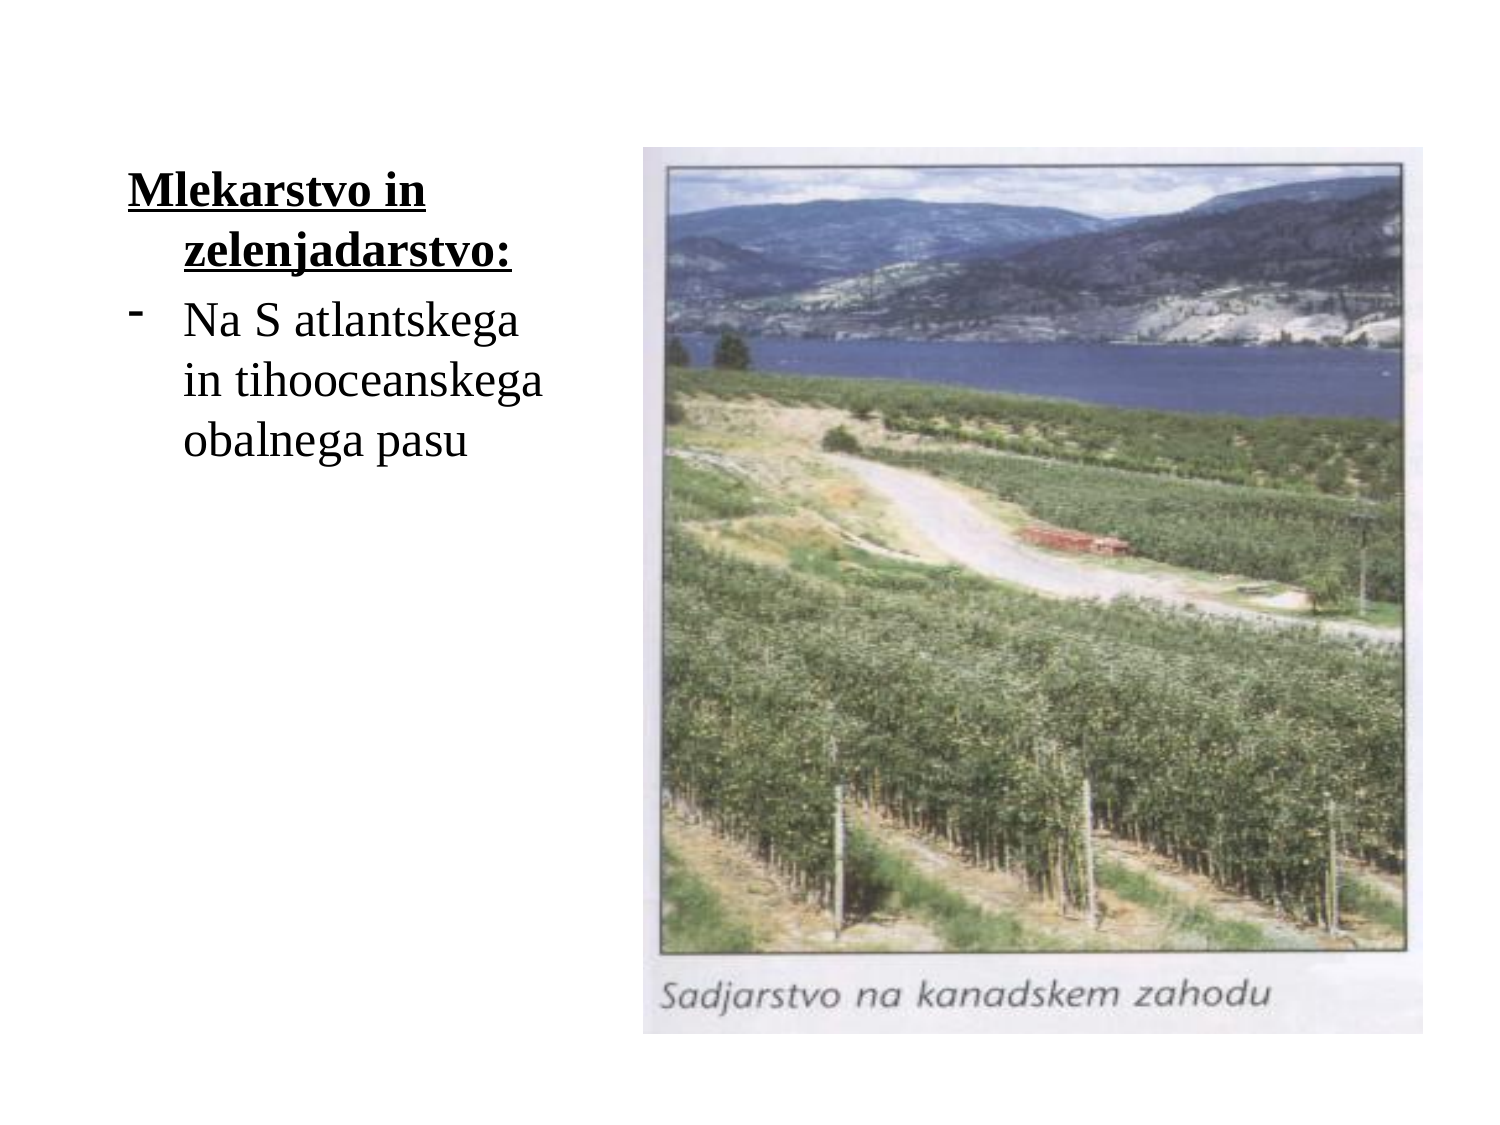

#
Mlekarstvo in zelenjadarstvo:
Na S atlantskega in tihooceanskega obalnega pasu